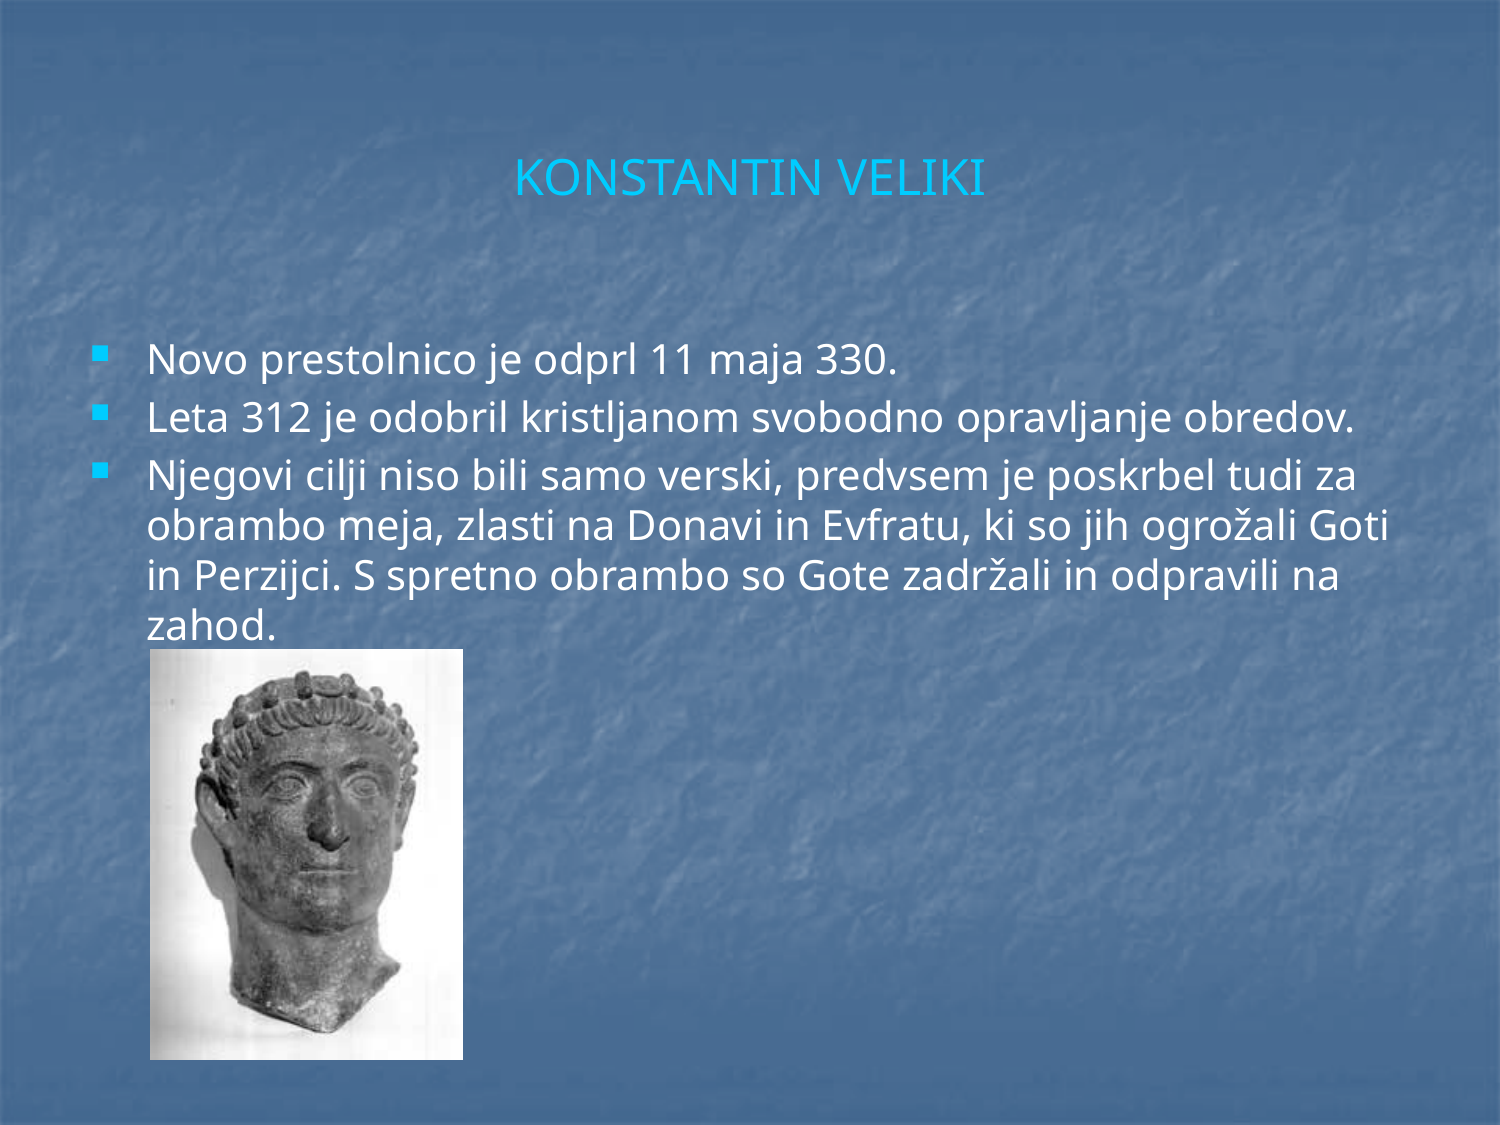

# KONSTANTIN VELIKI
Novo prestolnico je odprl 11 maja 330.
Leta 312 je odobril kristljanom svobodno opravljanje obredov.
Njegovi cilji niso bili samo verski, predvsem je poskrbel tudi za obrambo meja, zlasti na Donavi in Evfratu, ki so jih ogrožali Goti in Perzijci. S spretno obrambo so Gote zadržali in odpravili na zahod.